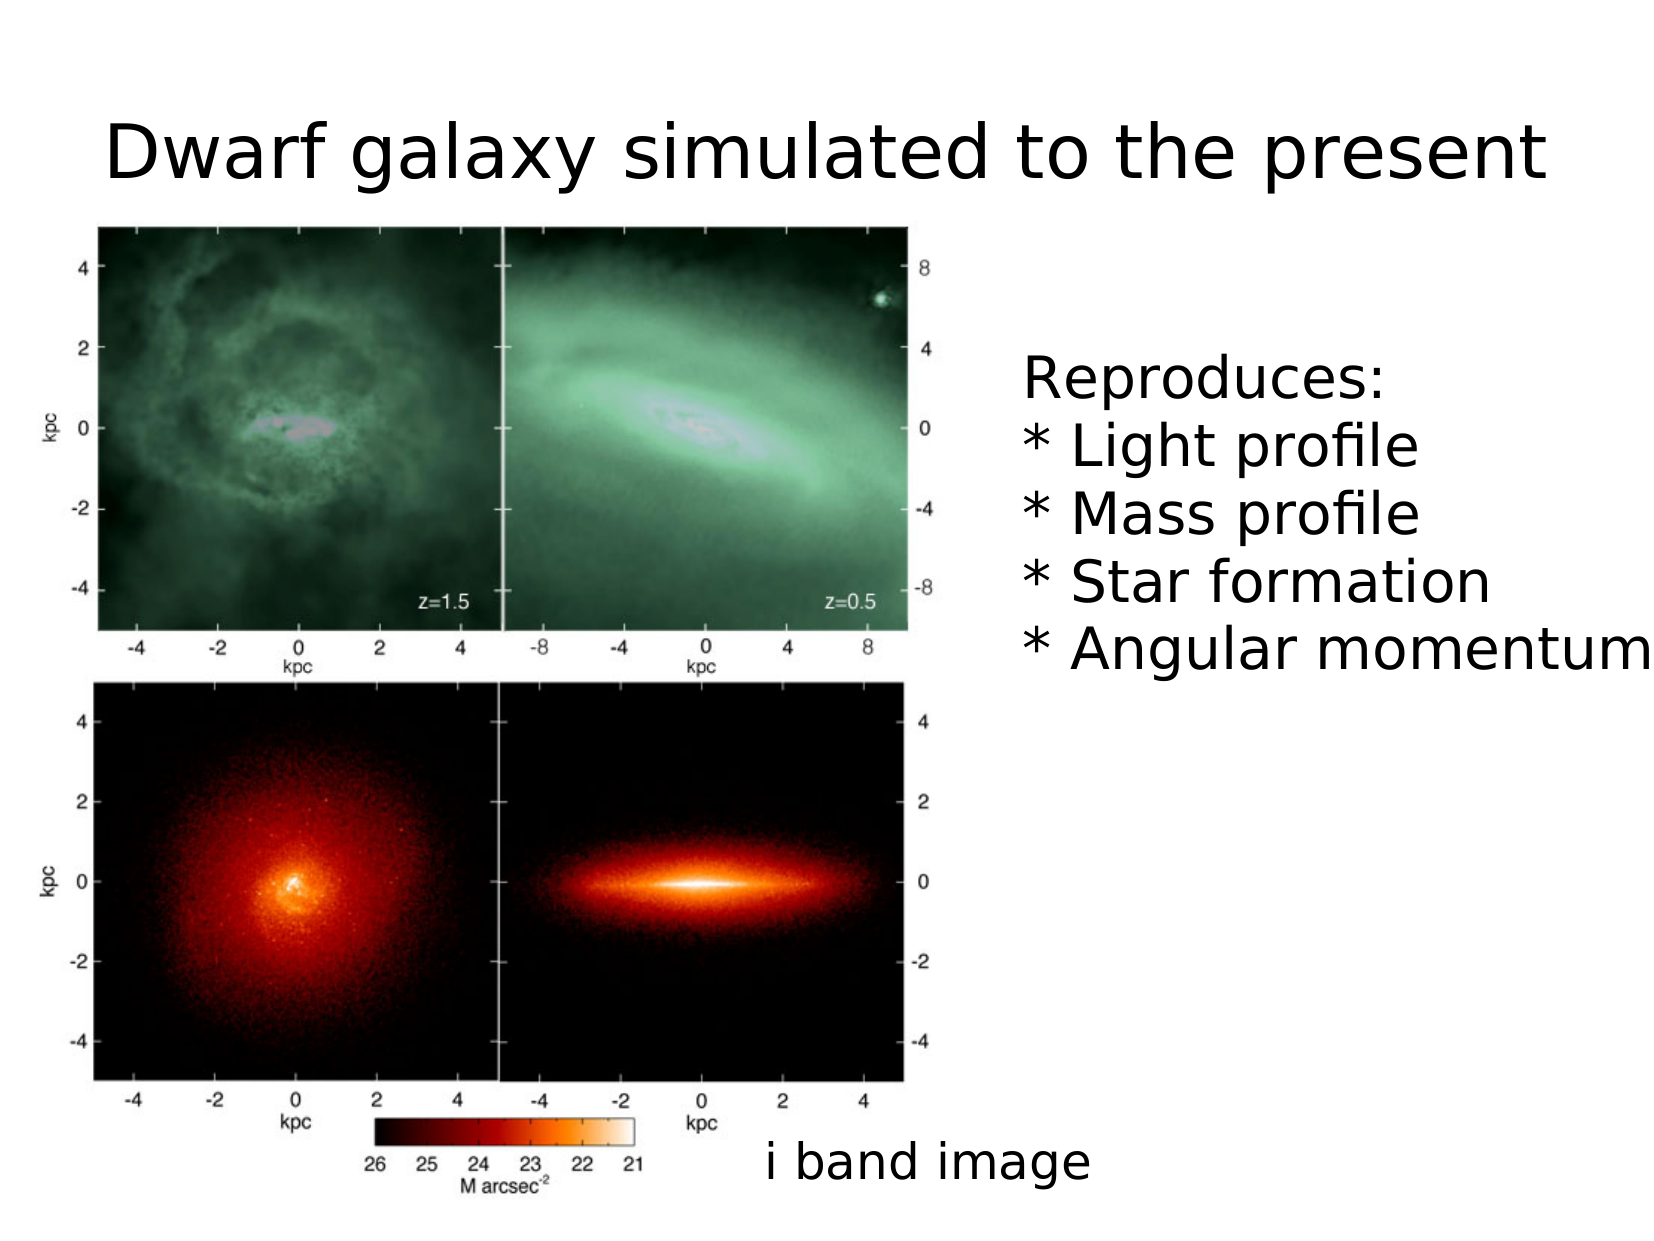

# Dwarf galaxy simulated to the present
Reproduces:
* Light profile
* Mass profile
* Star formation
* Angular momentum
i band image